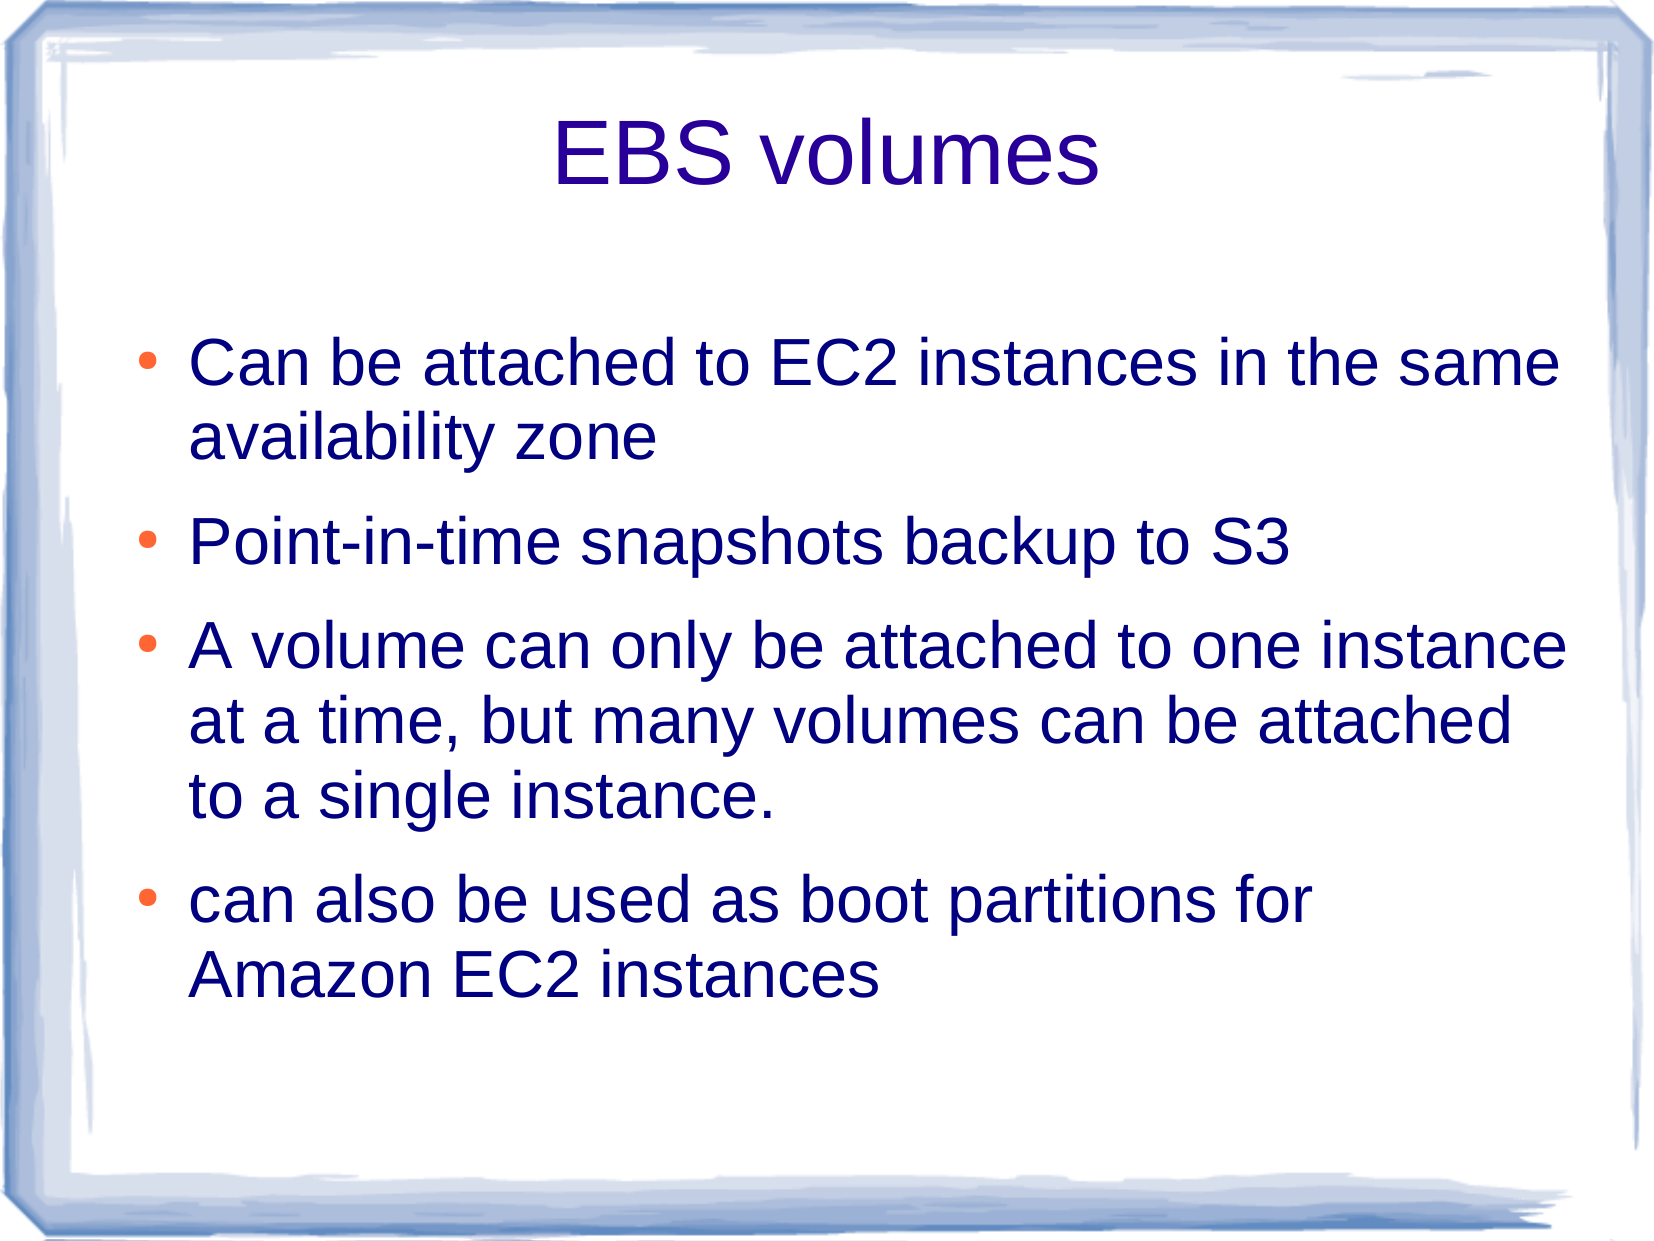

# EBS volumes
Can be attached to EC2 instances in the same availability zone
Point-in-time snapshots backup to S3
A volume can only be attached to one instance at a time, but many volumes can be attached to a single instance.
can also be used as boot partitions for Amazon EC2 instances